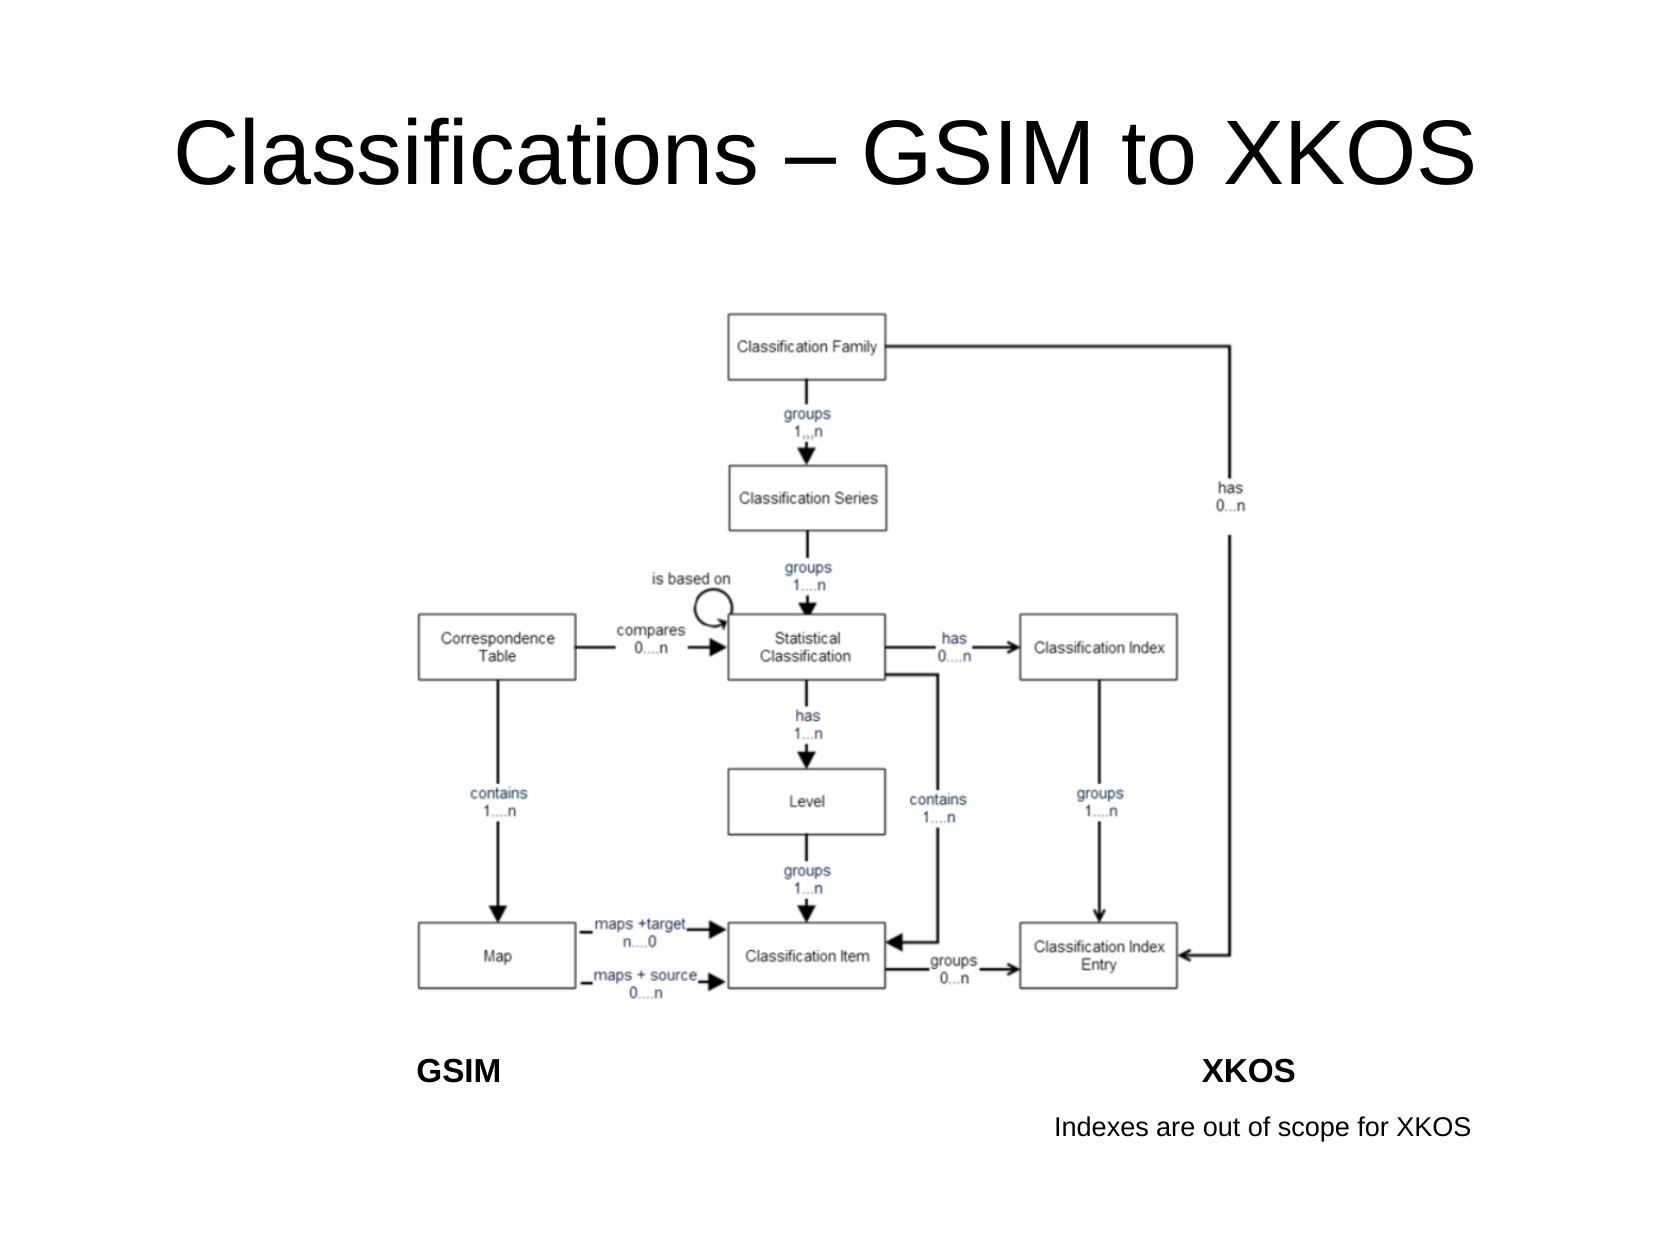

# Classifications – GSIM to XKOS
GSIM
XKOS
Indexes are out of scope for XKOS